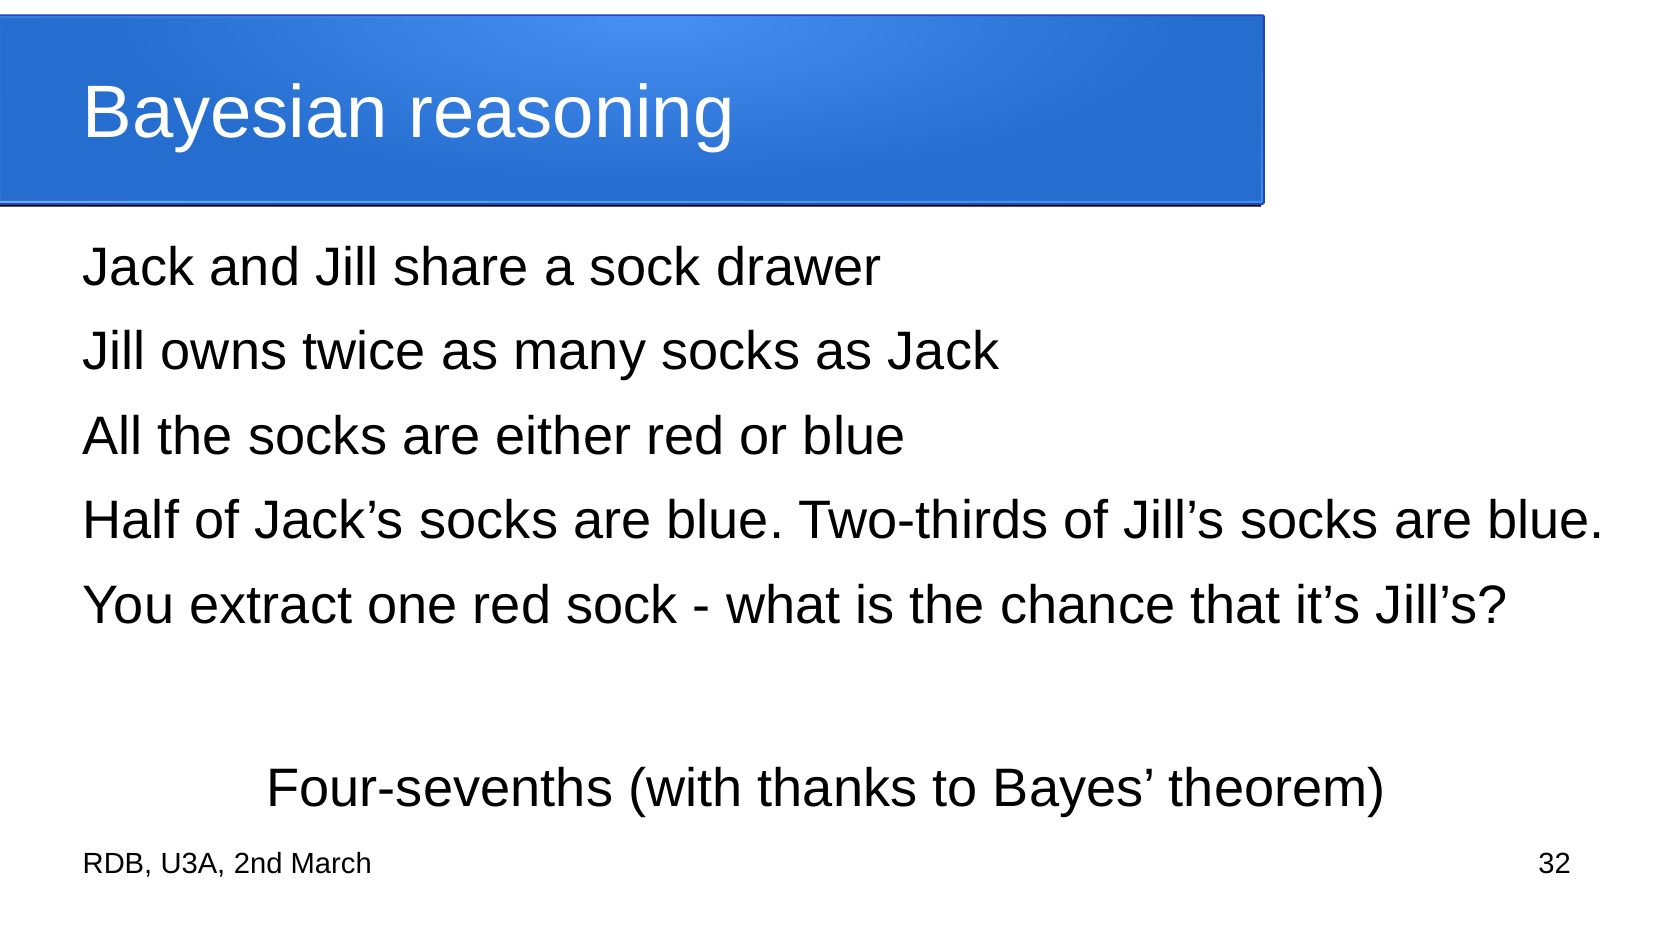

# Bayesian reasoning
Jack and Jill share a sock drawer
Jill owns twice as many socks as Jack
All the socks are either red or blue
Half of Jack’s socks are blue. Two-thirds of Jill’s socks are blue.
You extract one red sock - what is the chance that it’s Jill’s?
Four-sevenths (with thanks to Bayes’ theorem)
RDB, U3A, 2nd March
32